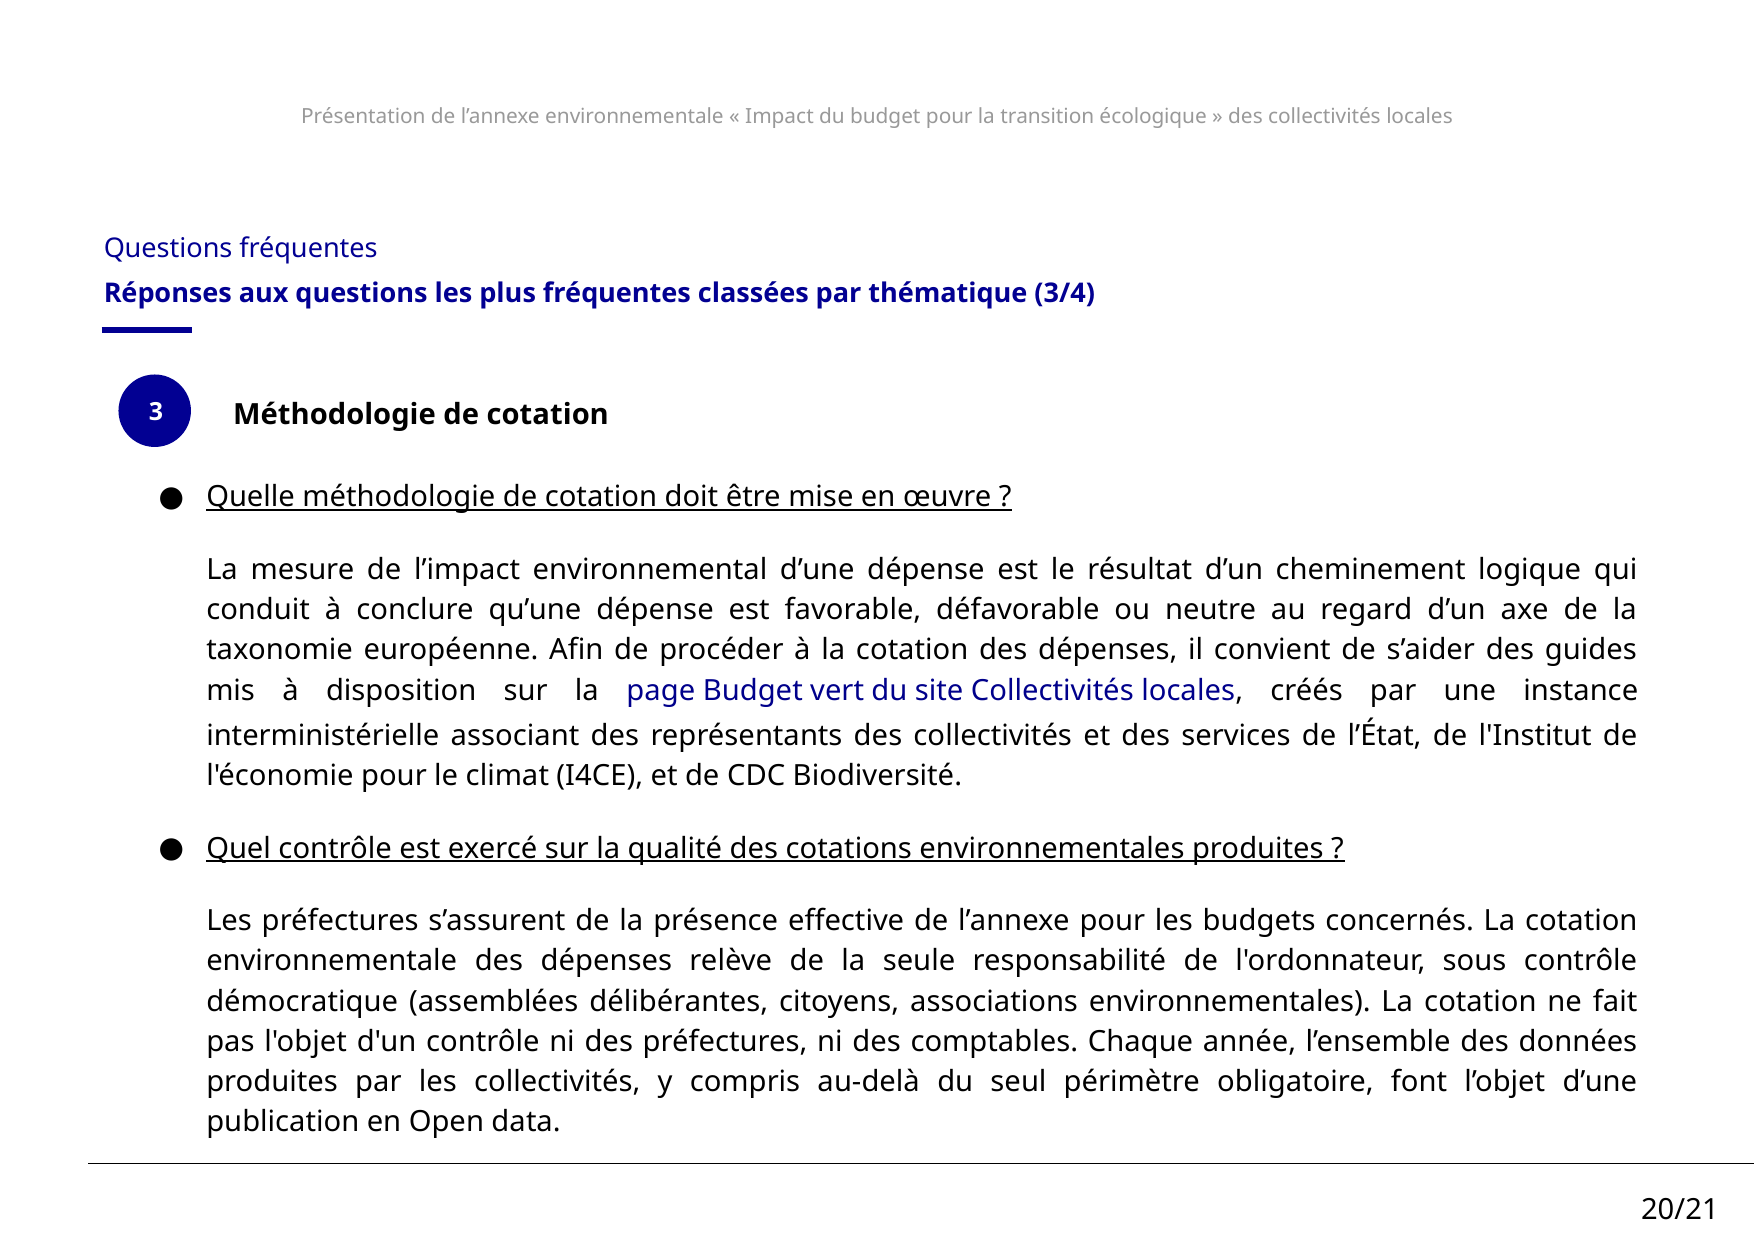

Présentation de l’annexe environnementale « Impact du budget pour la transition écologique » des collectivités locales
Questions fréquentes
Réponses aux questions les plus fréquentes classées par thématique (3/4)
3
Méthodologie de cotation
Quelle méthodologie de cotation doit être mise en œuvre ?
La mesure de l’impact environnemental d’une dépense est le résultat d’un cheminement logique qui conduit à conclure qu’une dépense est favorable, défavorable ou neutre au regard d’un axe de la taxonomie européenne. Afin de procéder à la cotation des dépenses, il convient de s’aider des guides mis à disposition sur la page Budget vert du site Collectivités locales, créés par une instance interministérielle associant des représentants des collectivités et des services de l’État, de l'Institut de l'économie pour le climat (I4CE), et de CDC Biodiversité.
Quel contrôle est exercé sur la qualité des cotations environnementales produites ?
Les préfectures s’assurent de la présence effective de l’annexe pour les budgets concernés. La cotation environnementale des dépenses relève de la seule responsabilité de l'ordonnateur, sous contrôle démocratique (assemblées délibérantes, citoyens, associations environnementales). La cotation ne fait pas l'objet d'un contrôle ni des préfectures, ni des comptables. Chaque année, l’ensemble des données produites par les collectivités, y compris au-delà du seul périmètre obligatoire, font l’objet d’une publication en Open data.